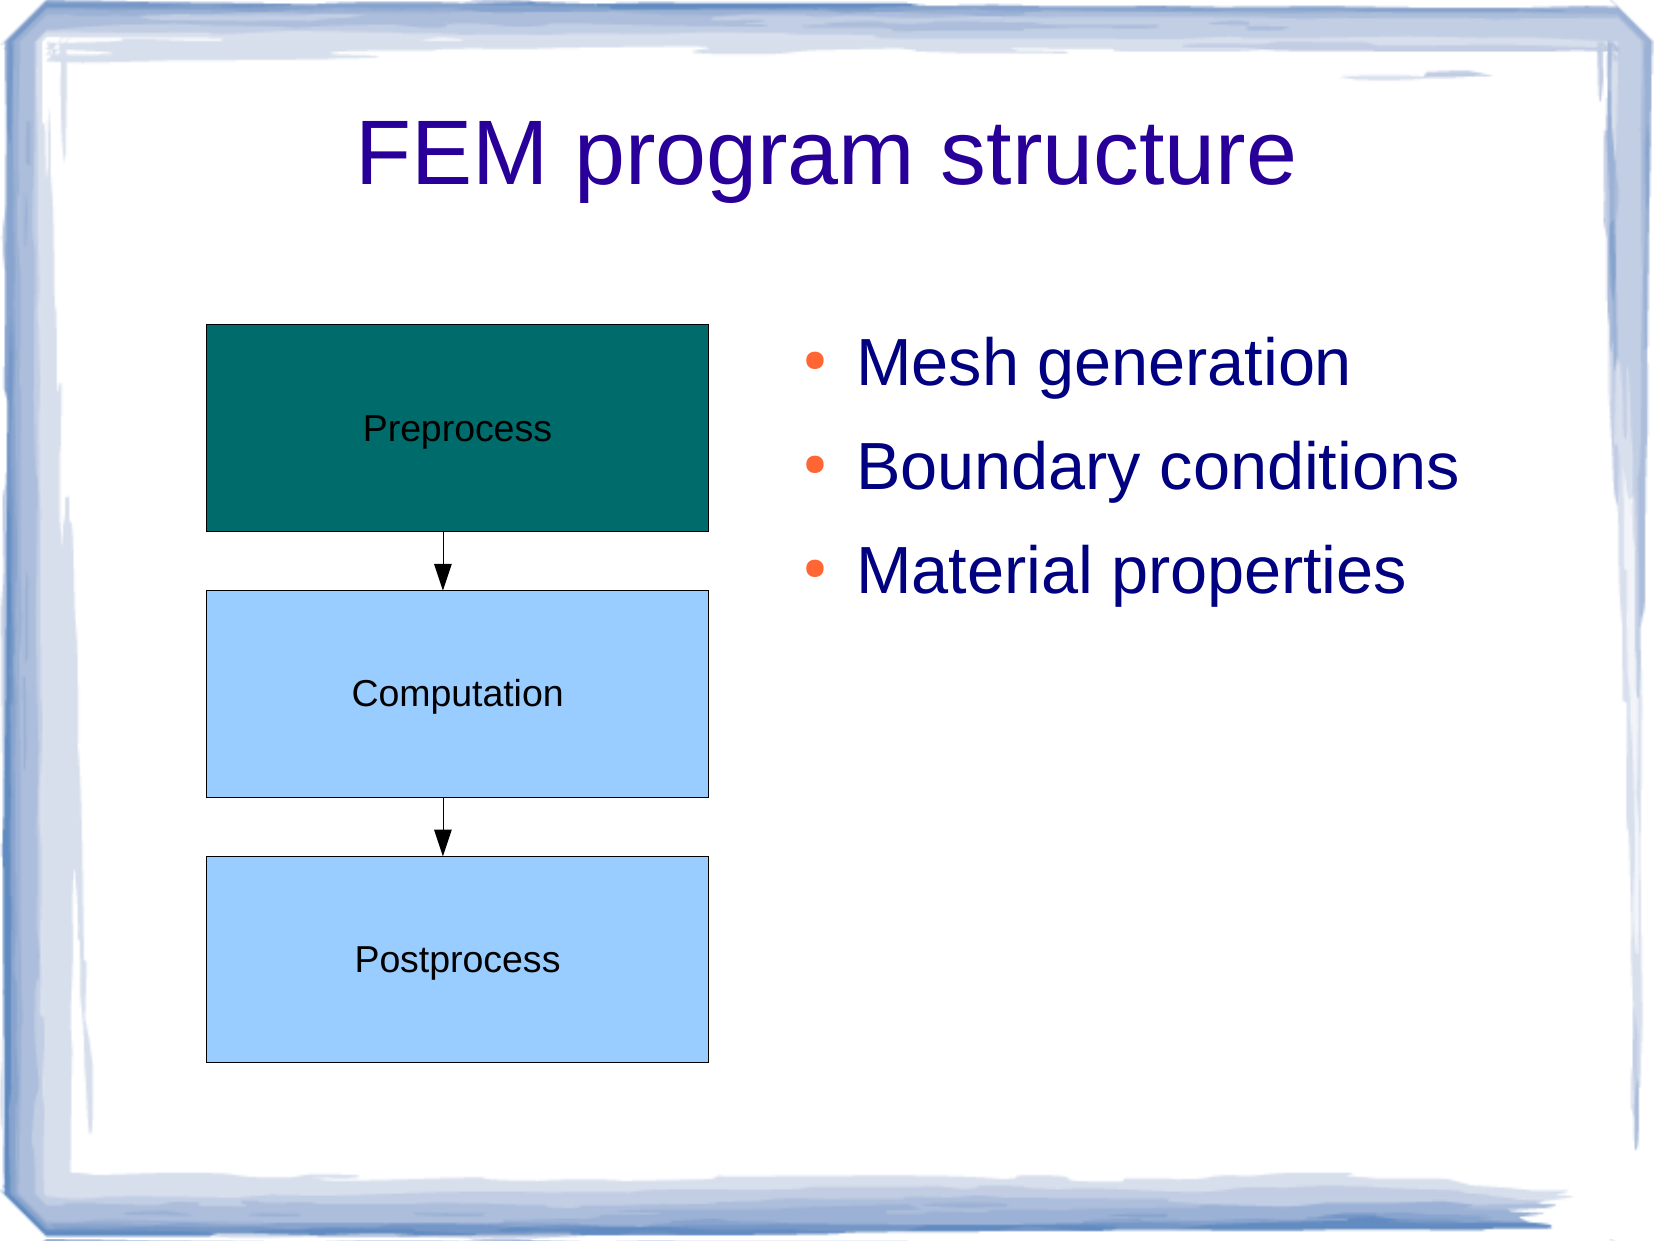

# FEM program structure
Preprocess
Mesh generation
Boundary conditions
Material properties
Computation
Postprocess